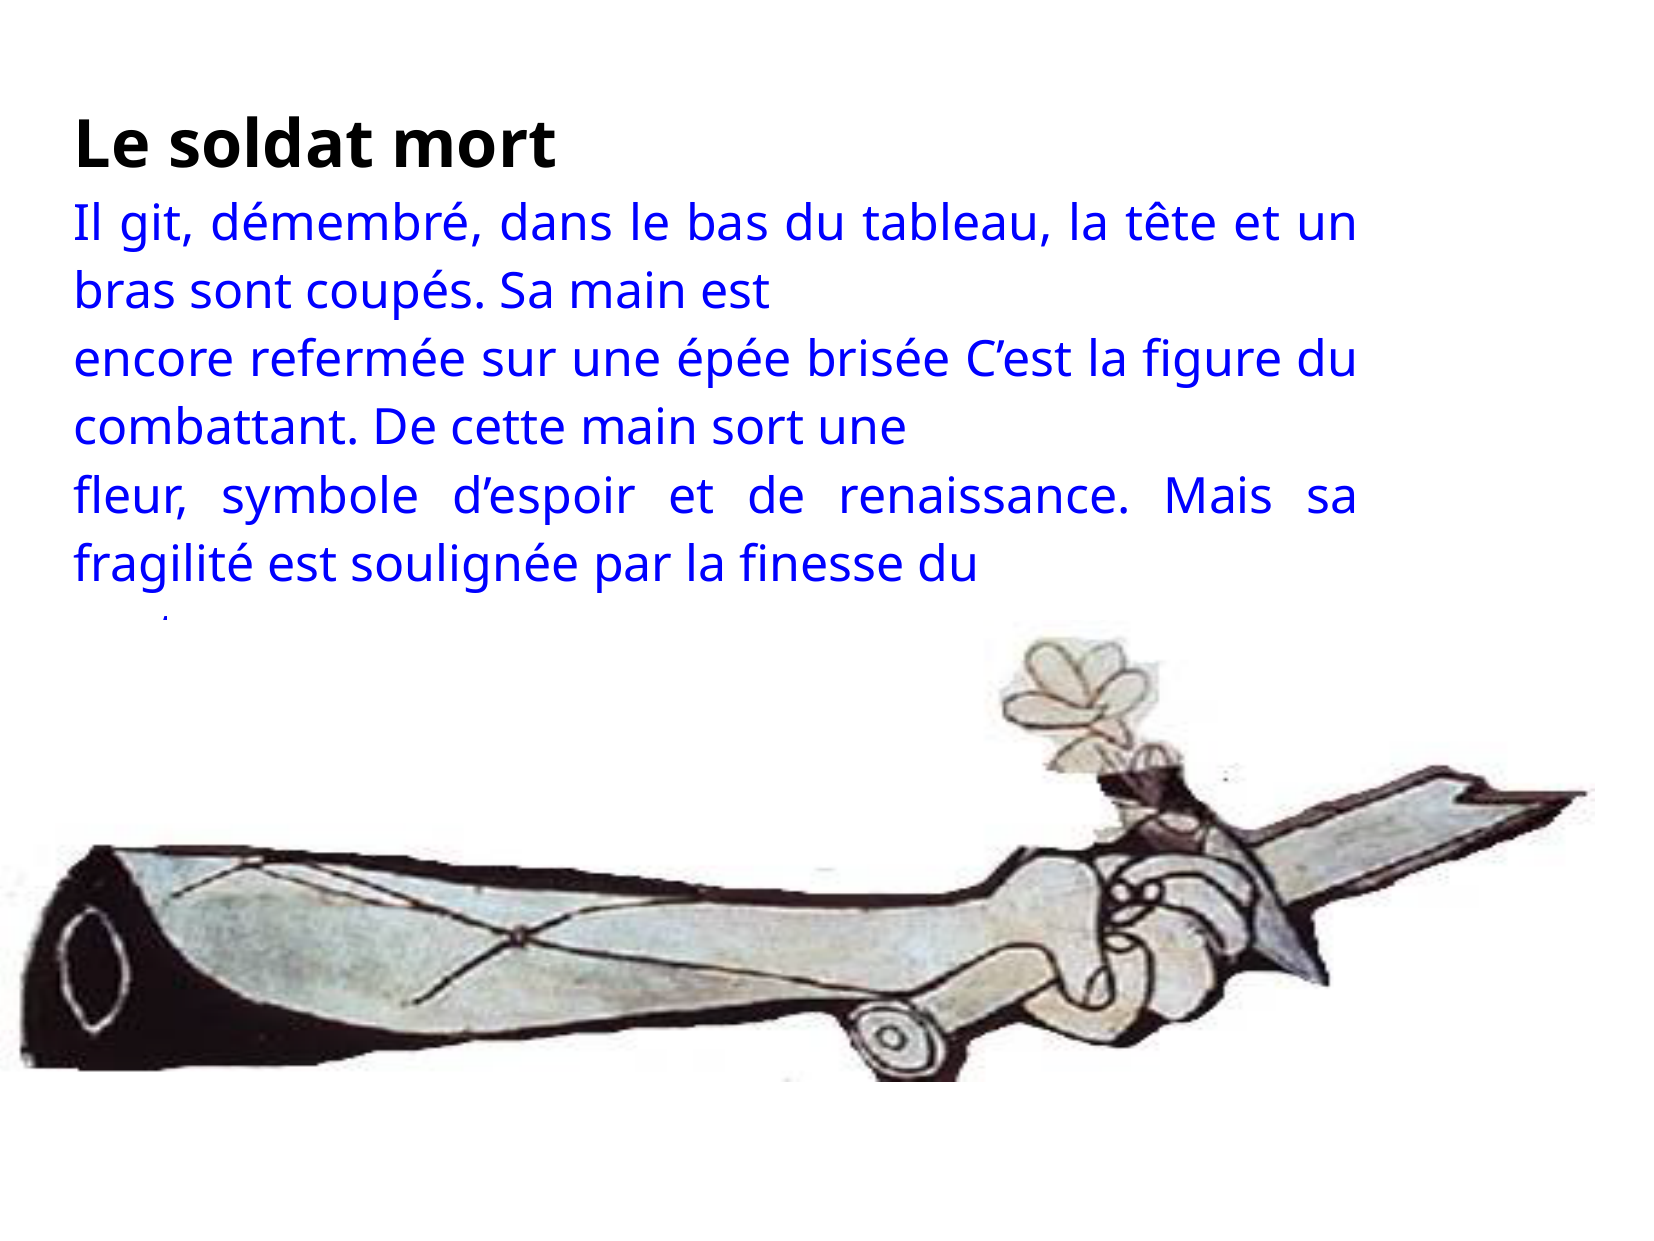

Le soldat mort
Il git, démembré, dans le bas du tableau, la tête et un bras sont coupés. Sa main est
encore refermée sur une épée brisée C’est la figure du combattant. De cette main sort une
fleur, symbole d’espoir et de renaissance. Mais sa fragilité est soulignée par la finesse du
contour.